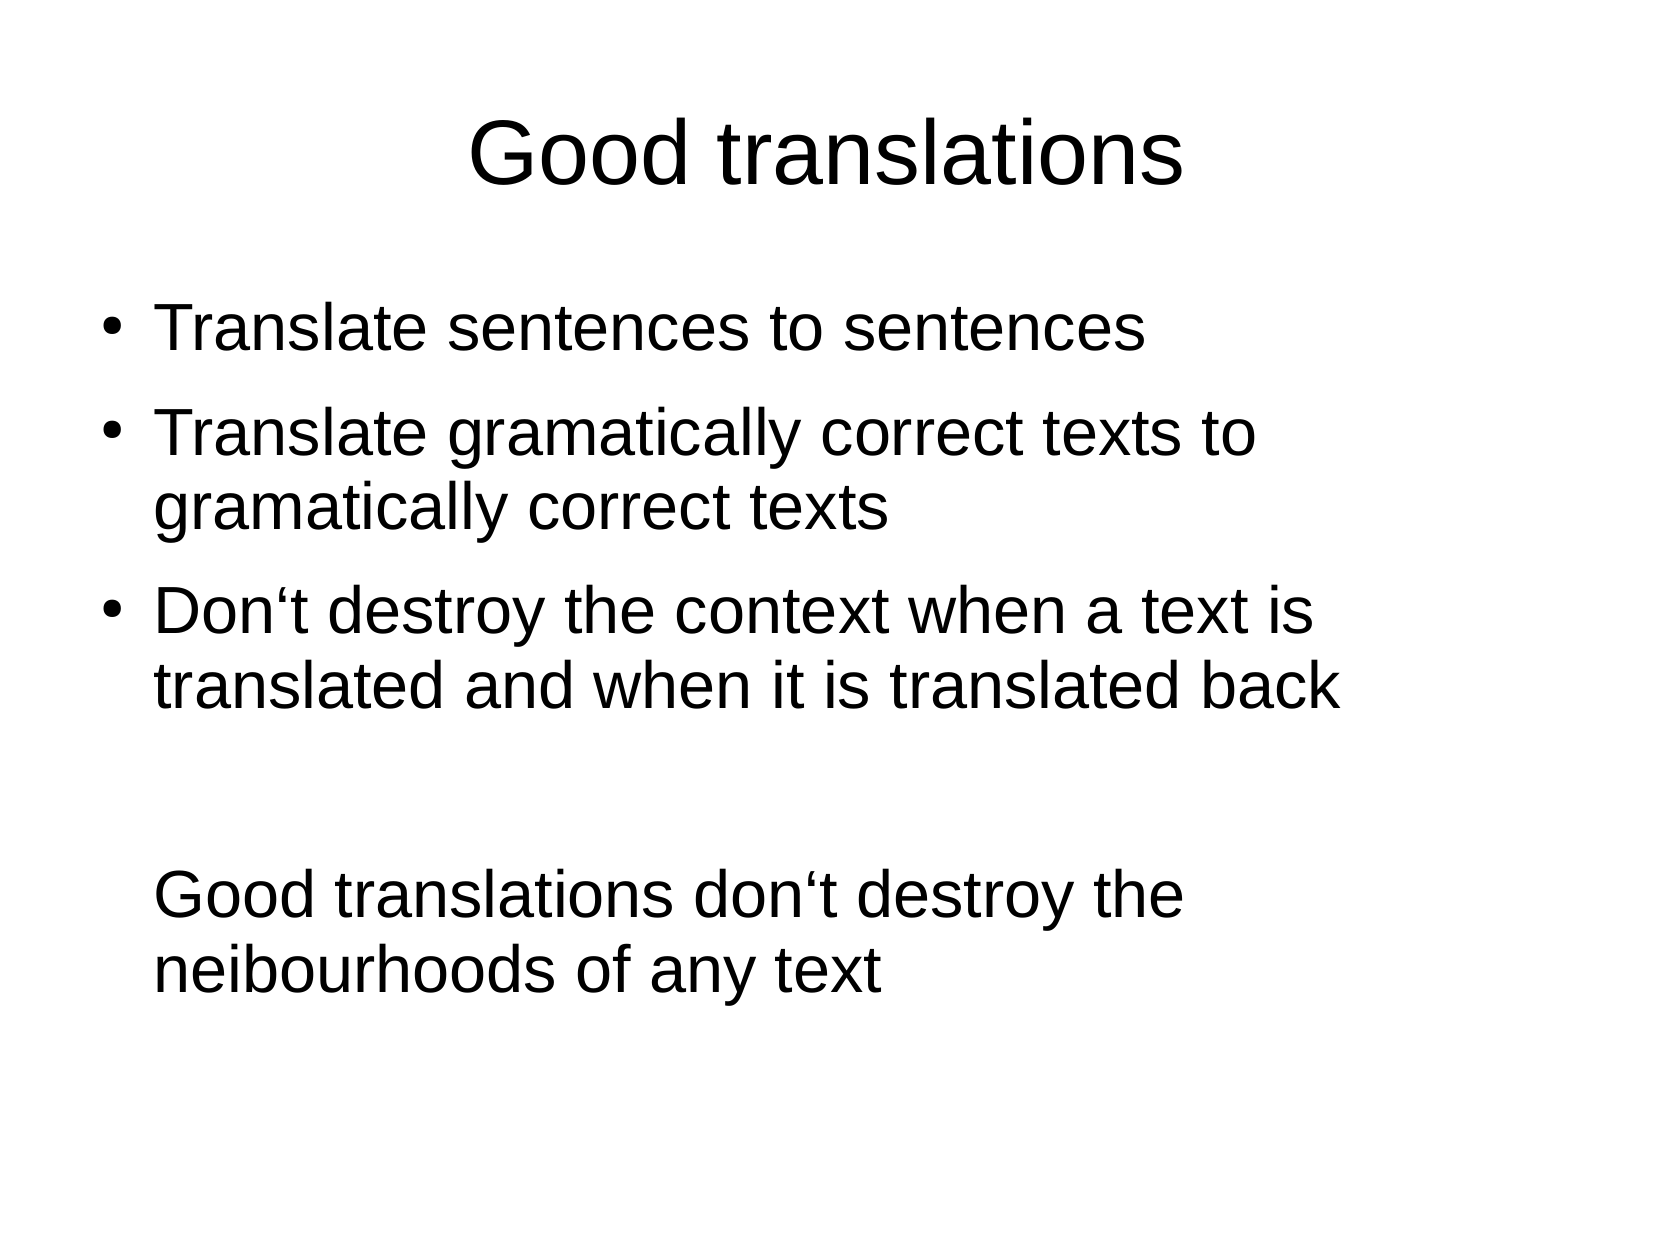

# Good translations
Translate sentences to sentences
Translate gramatically correct texts to gramatically correct texts
Don‘t destroy the context when a text is translated and when it is translated back
Good translations don‘t destroy the neibourhoods of any text